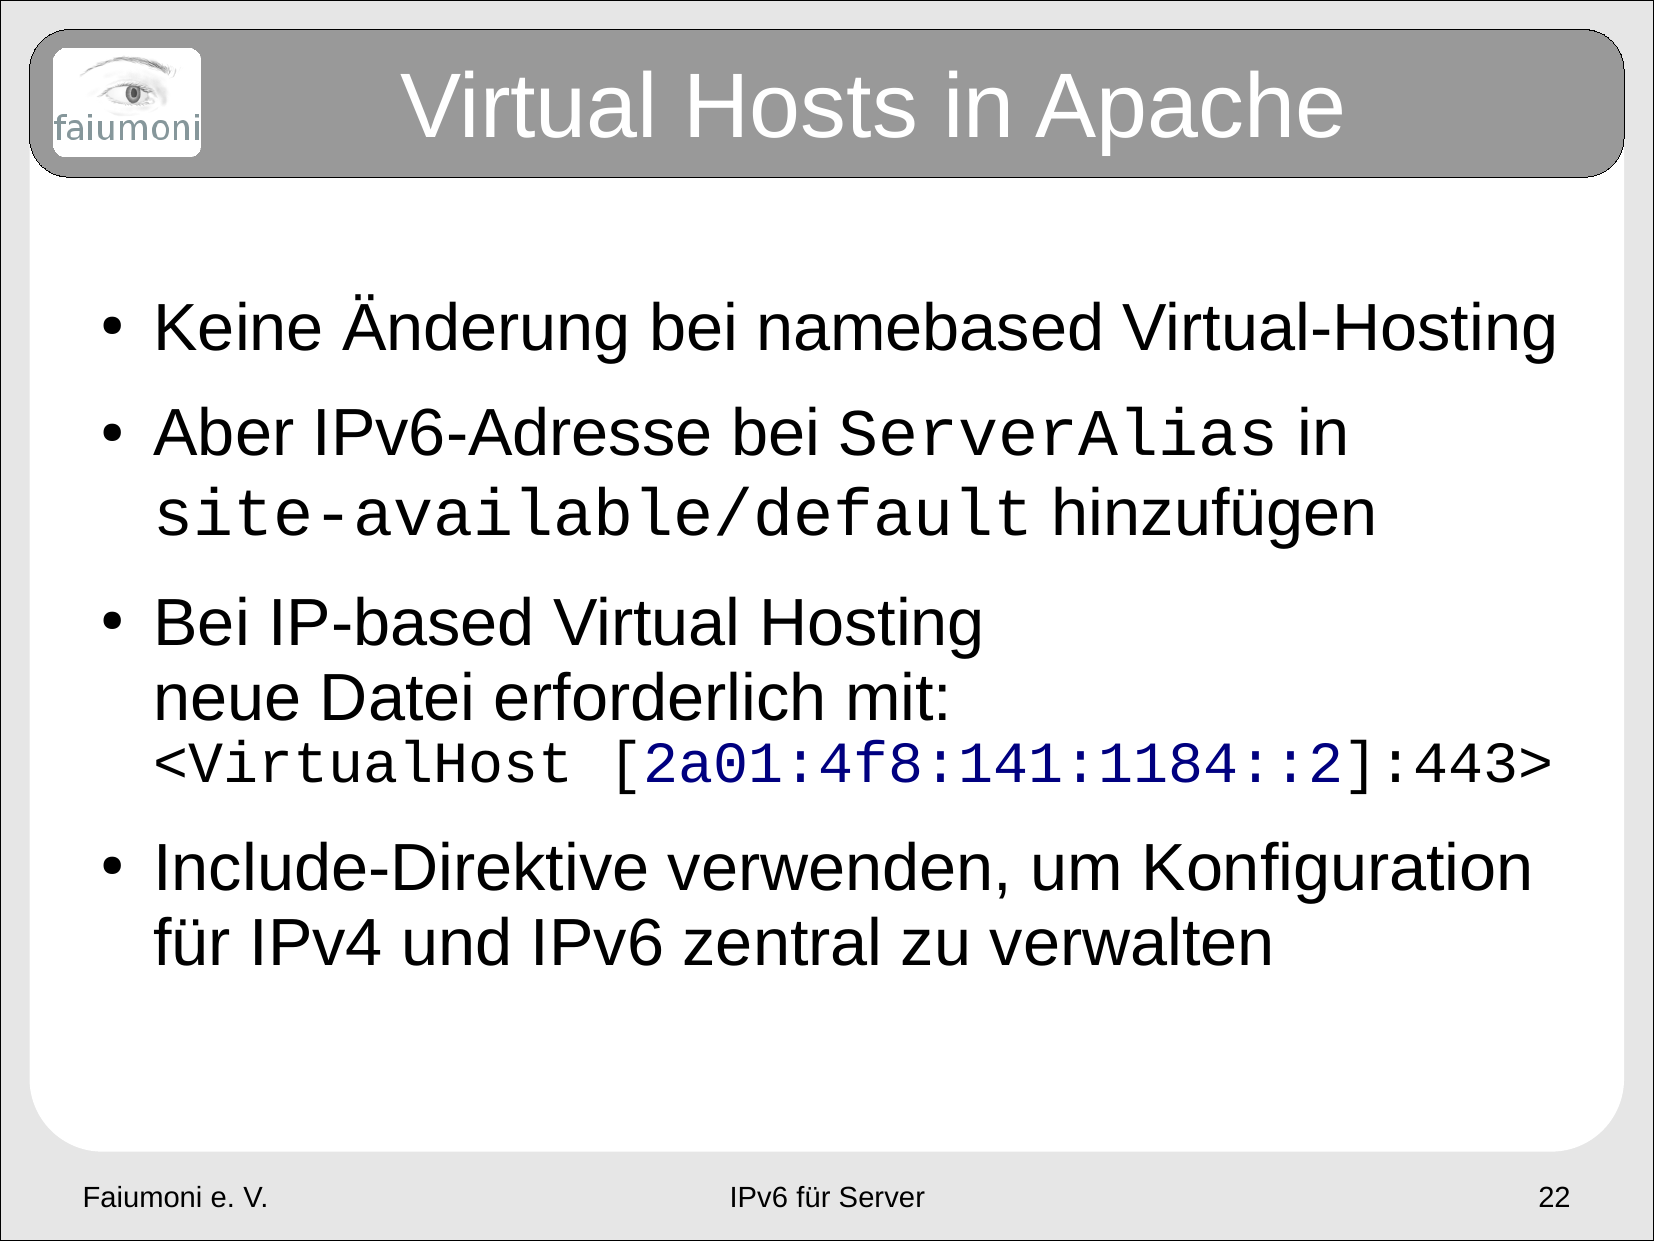

# Virtual Hosts in Apache
Keine Änderung bei namebased Virtual-Hosting
Aber IPv6-Adresse bei ServerAlias in
site-available/default hinzufügen
Bei IP-based Virtual Hosting
neue Datei erforderlich mit:
<VirtualHost [2a01:4f8:141:1184::2]:443>
Include-Direktive verwenden, um Konfiguration für IPv4 und IPv6 zentral zu verwalten
Faiumoni e. V.
IPv6 für Server
22